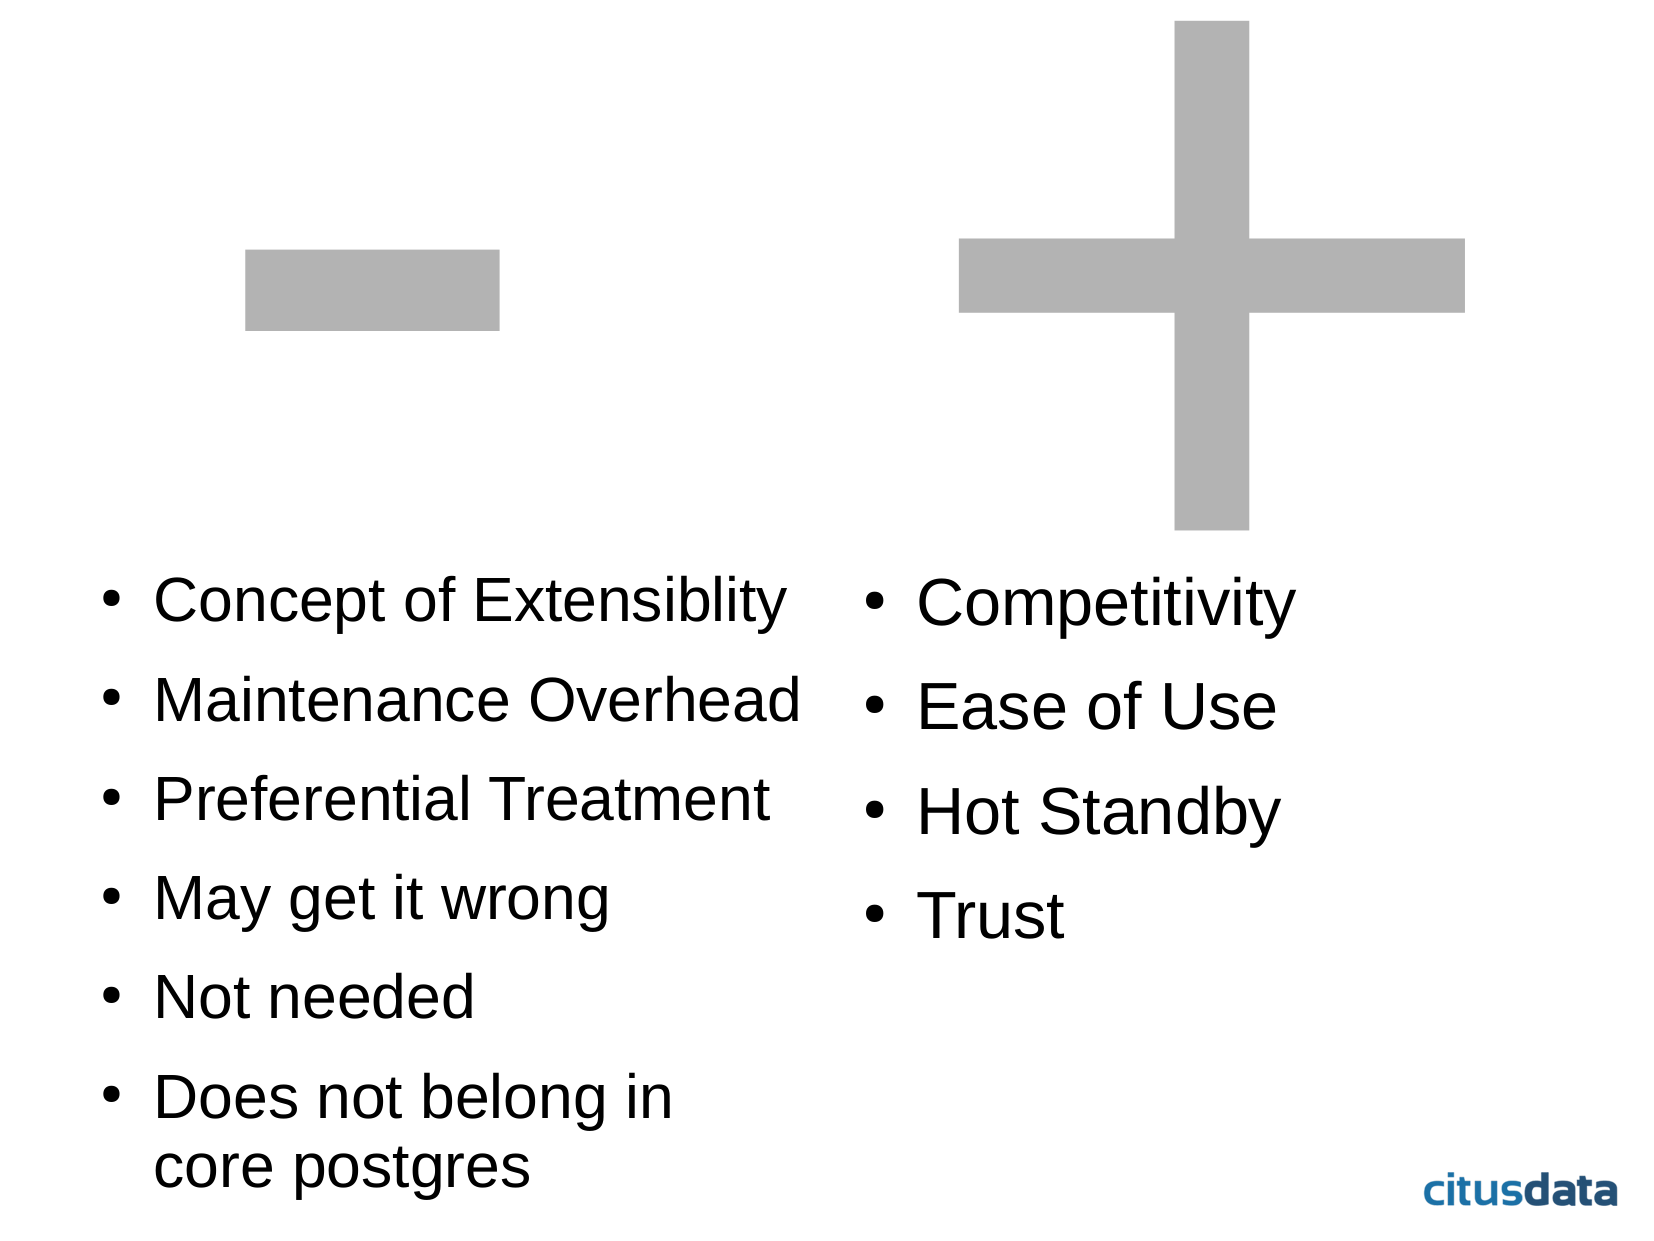

-
+
# Concept of Extensiblity
Maintenance Overhead
Preferential Treatment
May get it wrong
Not needed
Does not belong in core postgres
Competitivity
Ease of Use
Hot Standby
Trust